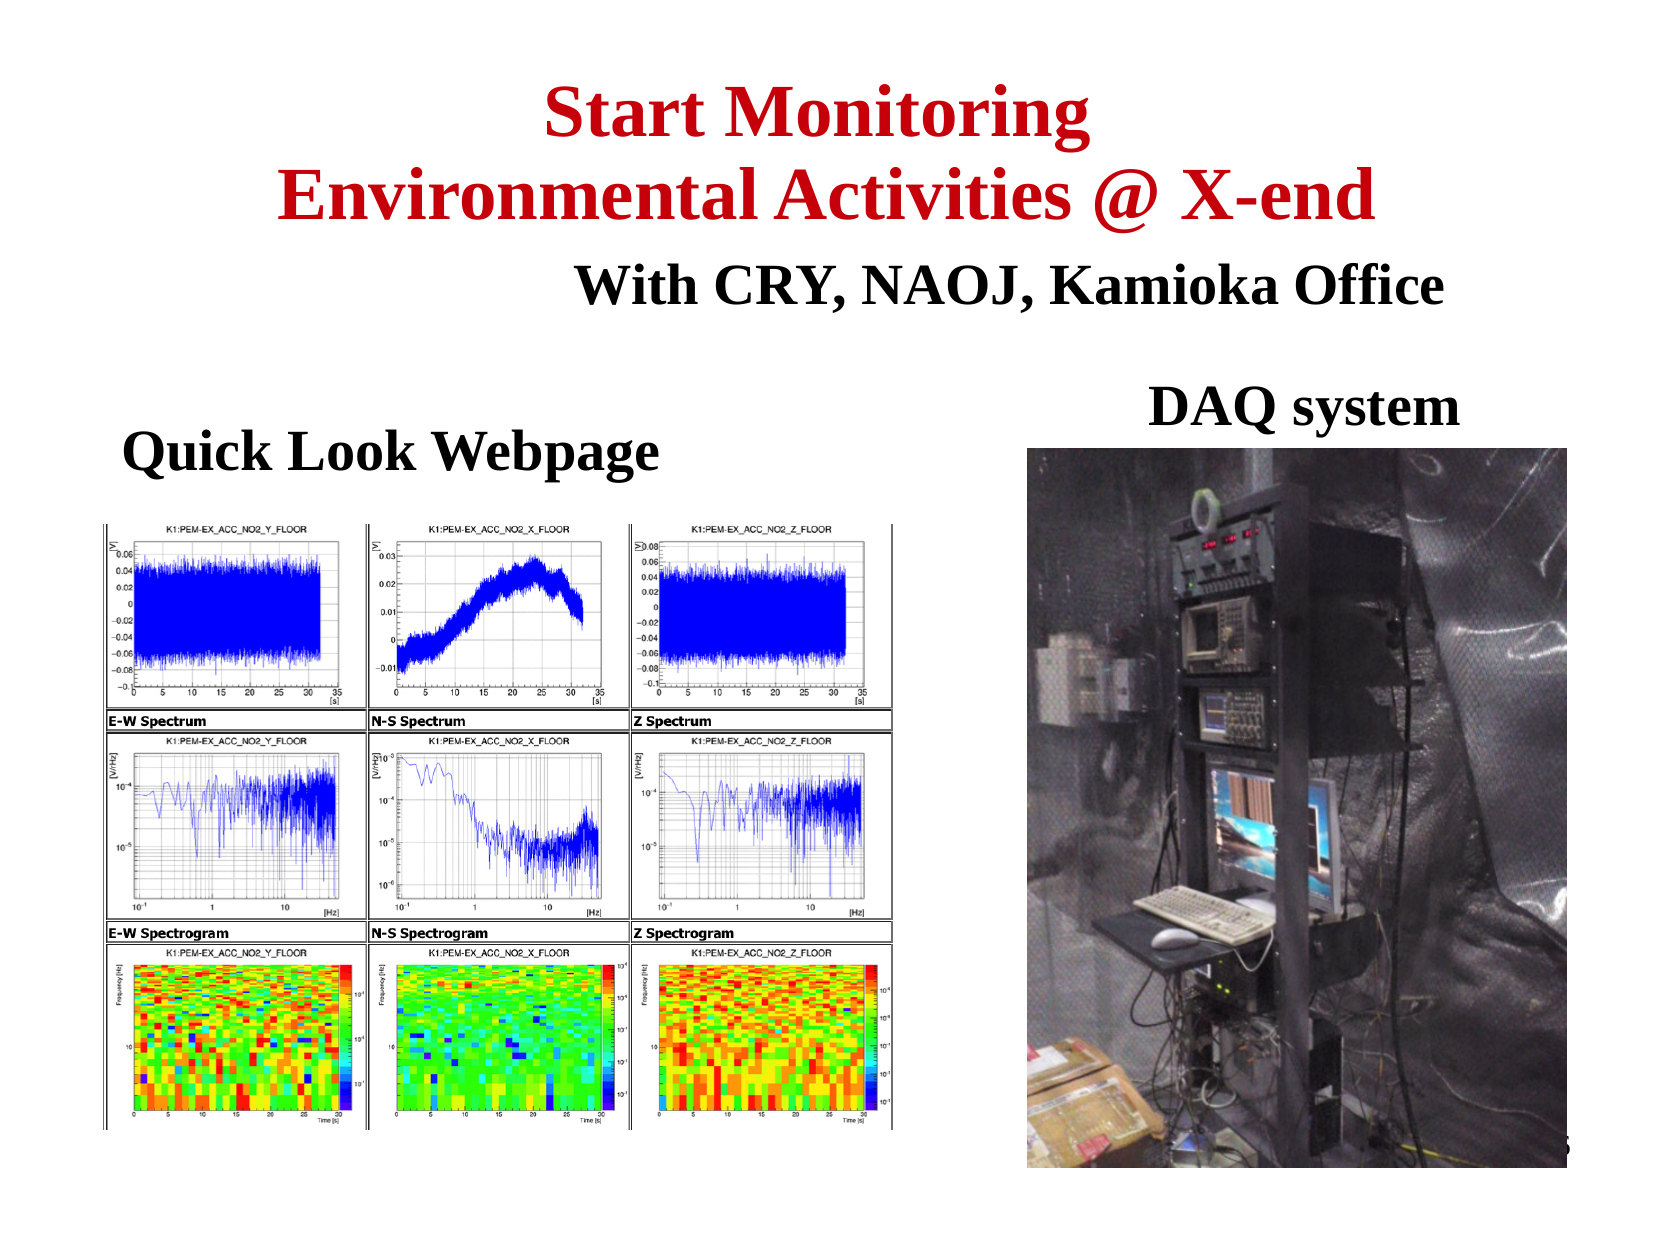

# Start Monitoring Environmental Activities @ X-end
With CRY, NAOJ, Kamioka Office
DAQ system
Quick Look Webpage
6